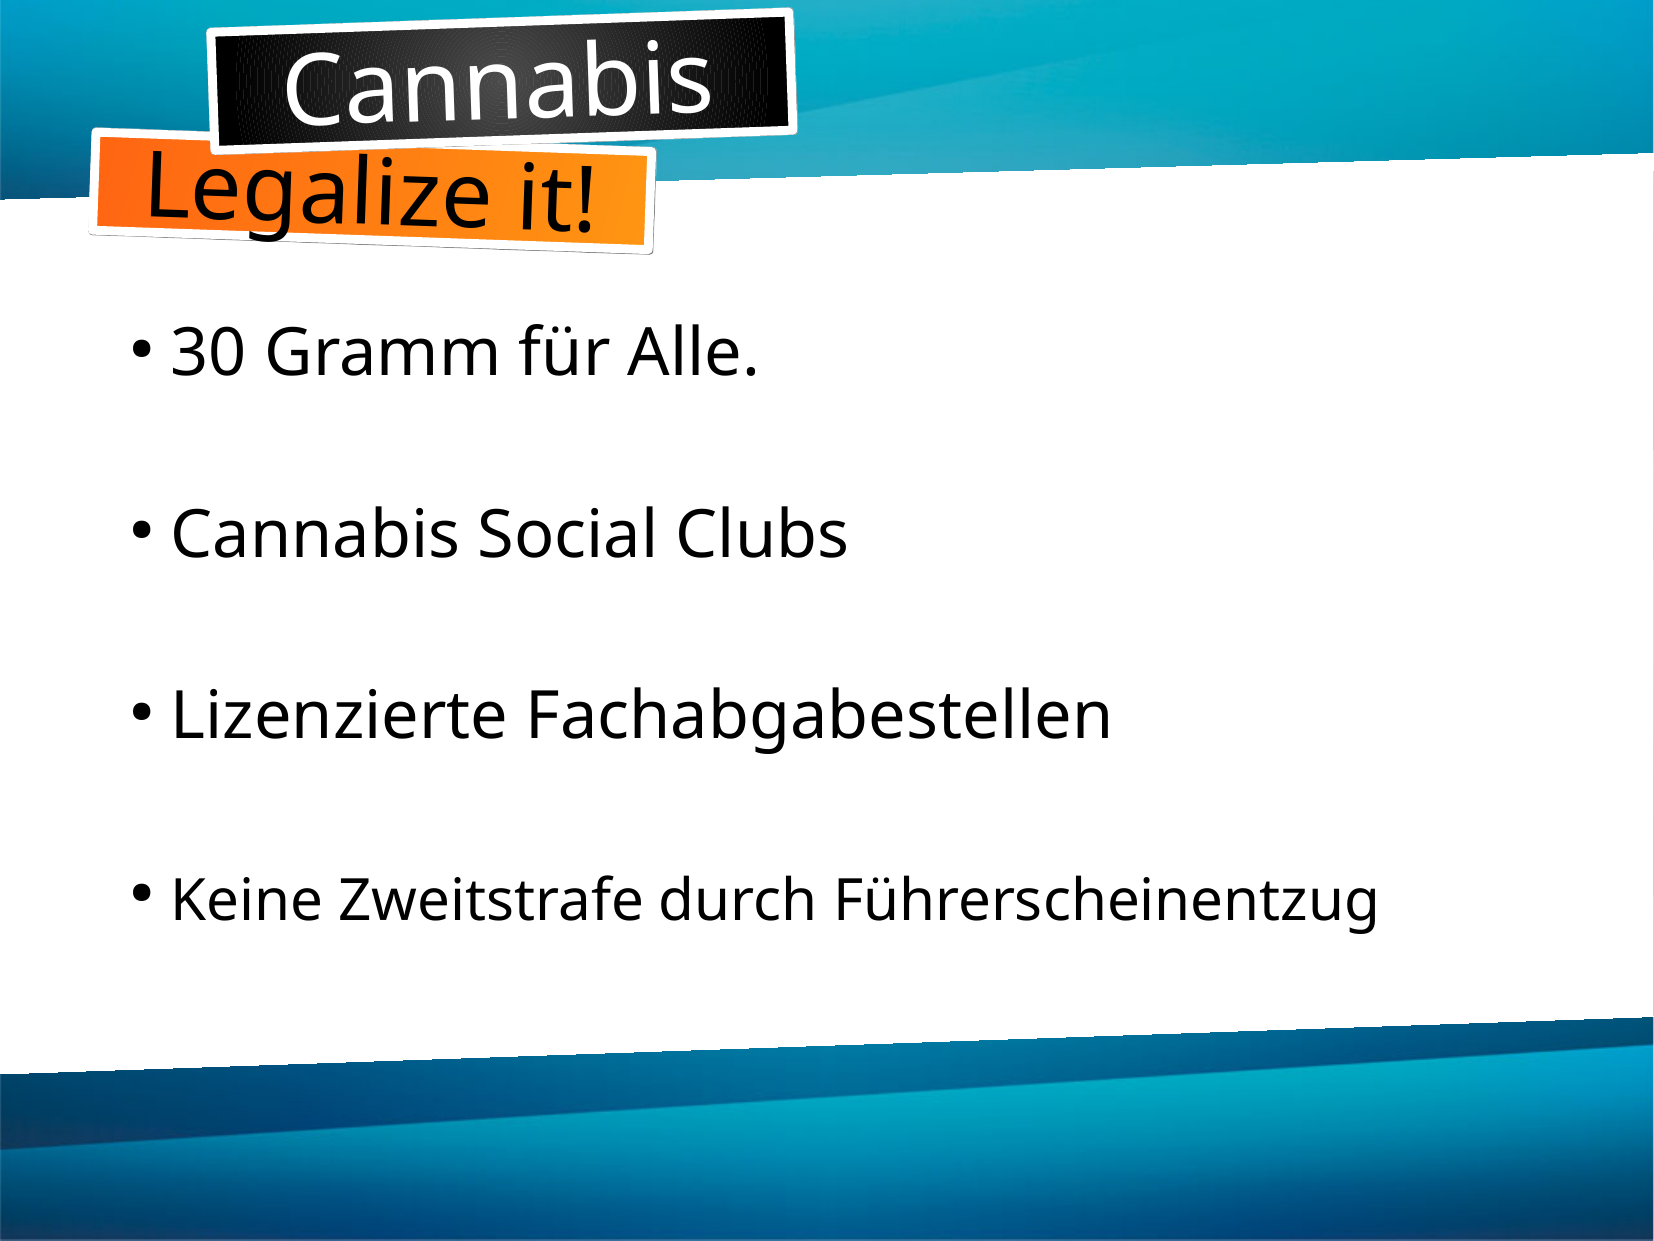

Cannabis
# Legalize it!
 30 Gramm für Alle.
 Cannabis Social Clubs
 Lizenzierte Fachabgabestellen
 Keine Zweitstrafe durch Führerscheinentzug